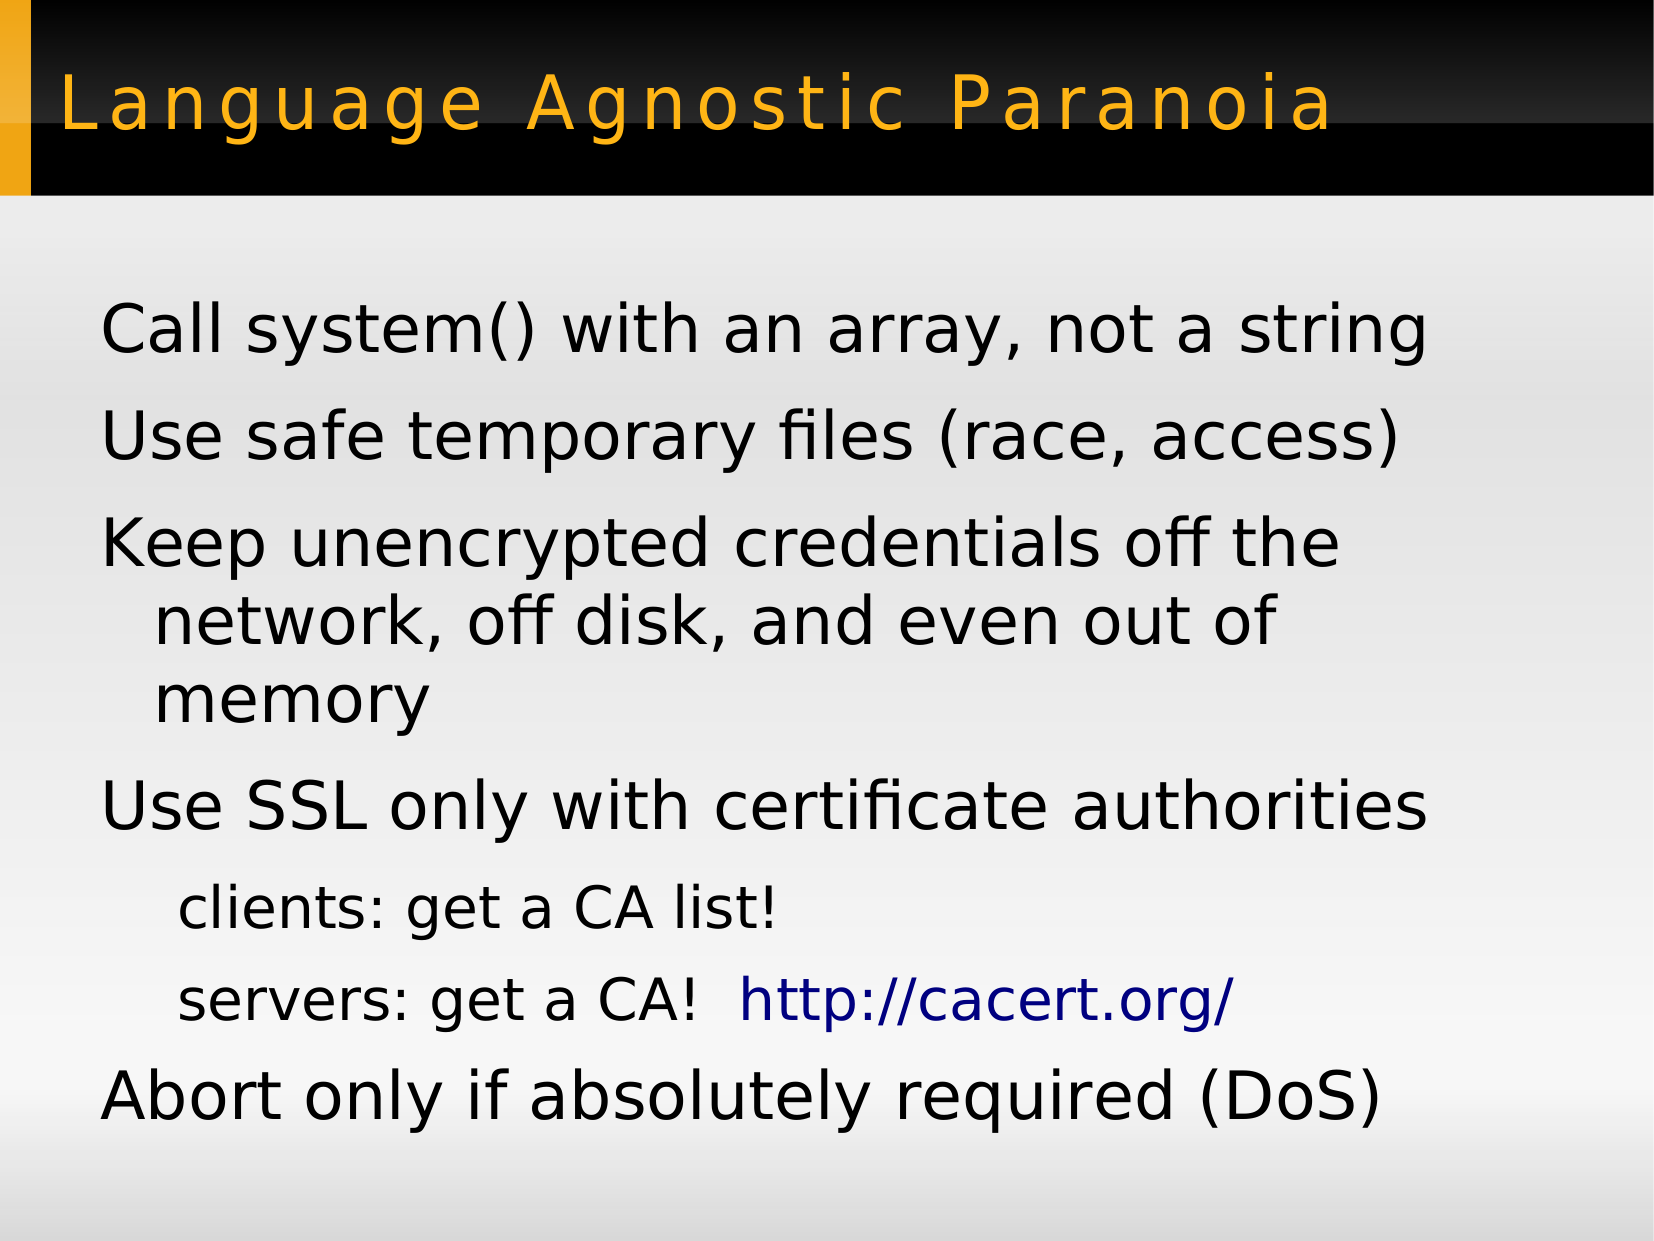

# Language Agnostic Paranoia
Call system() with an array, not a string
Use safe temporary files (race, access)
Keep unencrypted credentials off the network, off disk, and even out of memory
Use SSL only with certificate authorities
clients: get a CA list!
servers: get a CA! http://cacert.org/
Abort only if absolutely required (DoS)